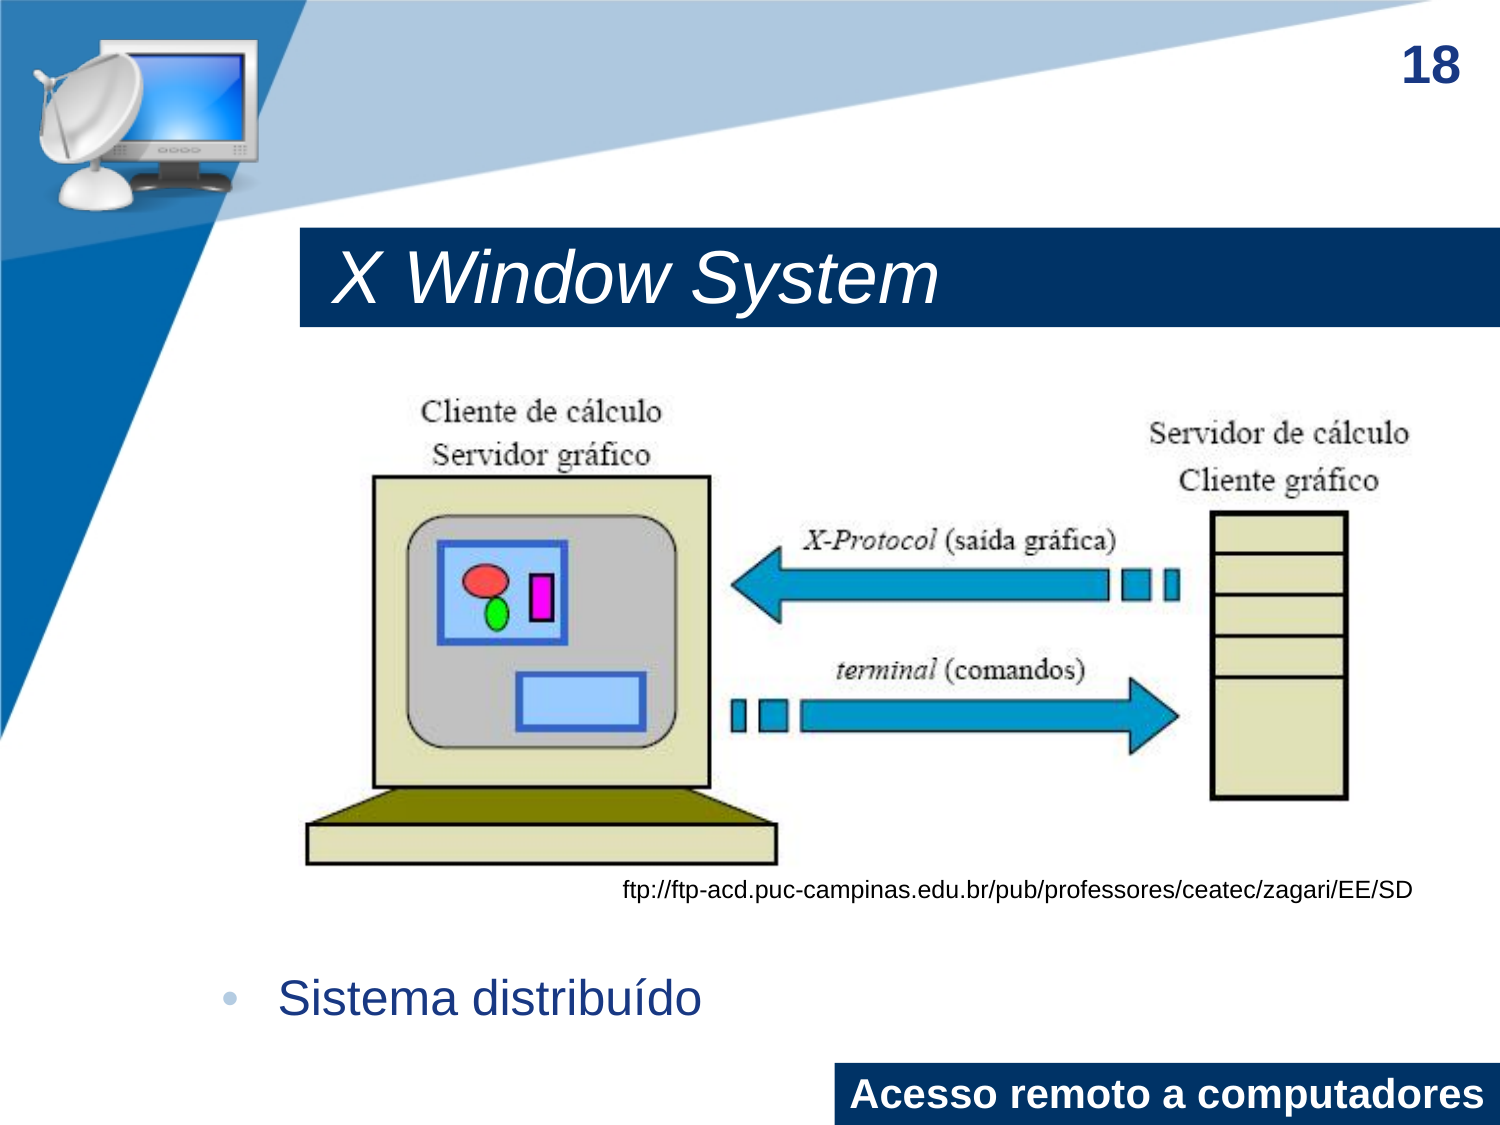

# X Window System
ftp://ftp-acd.puc-campinas.edu.br/pub/professores/ceatec/zagari/EE/SD
Sistema distribuído